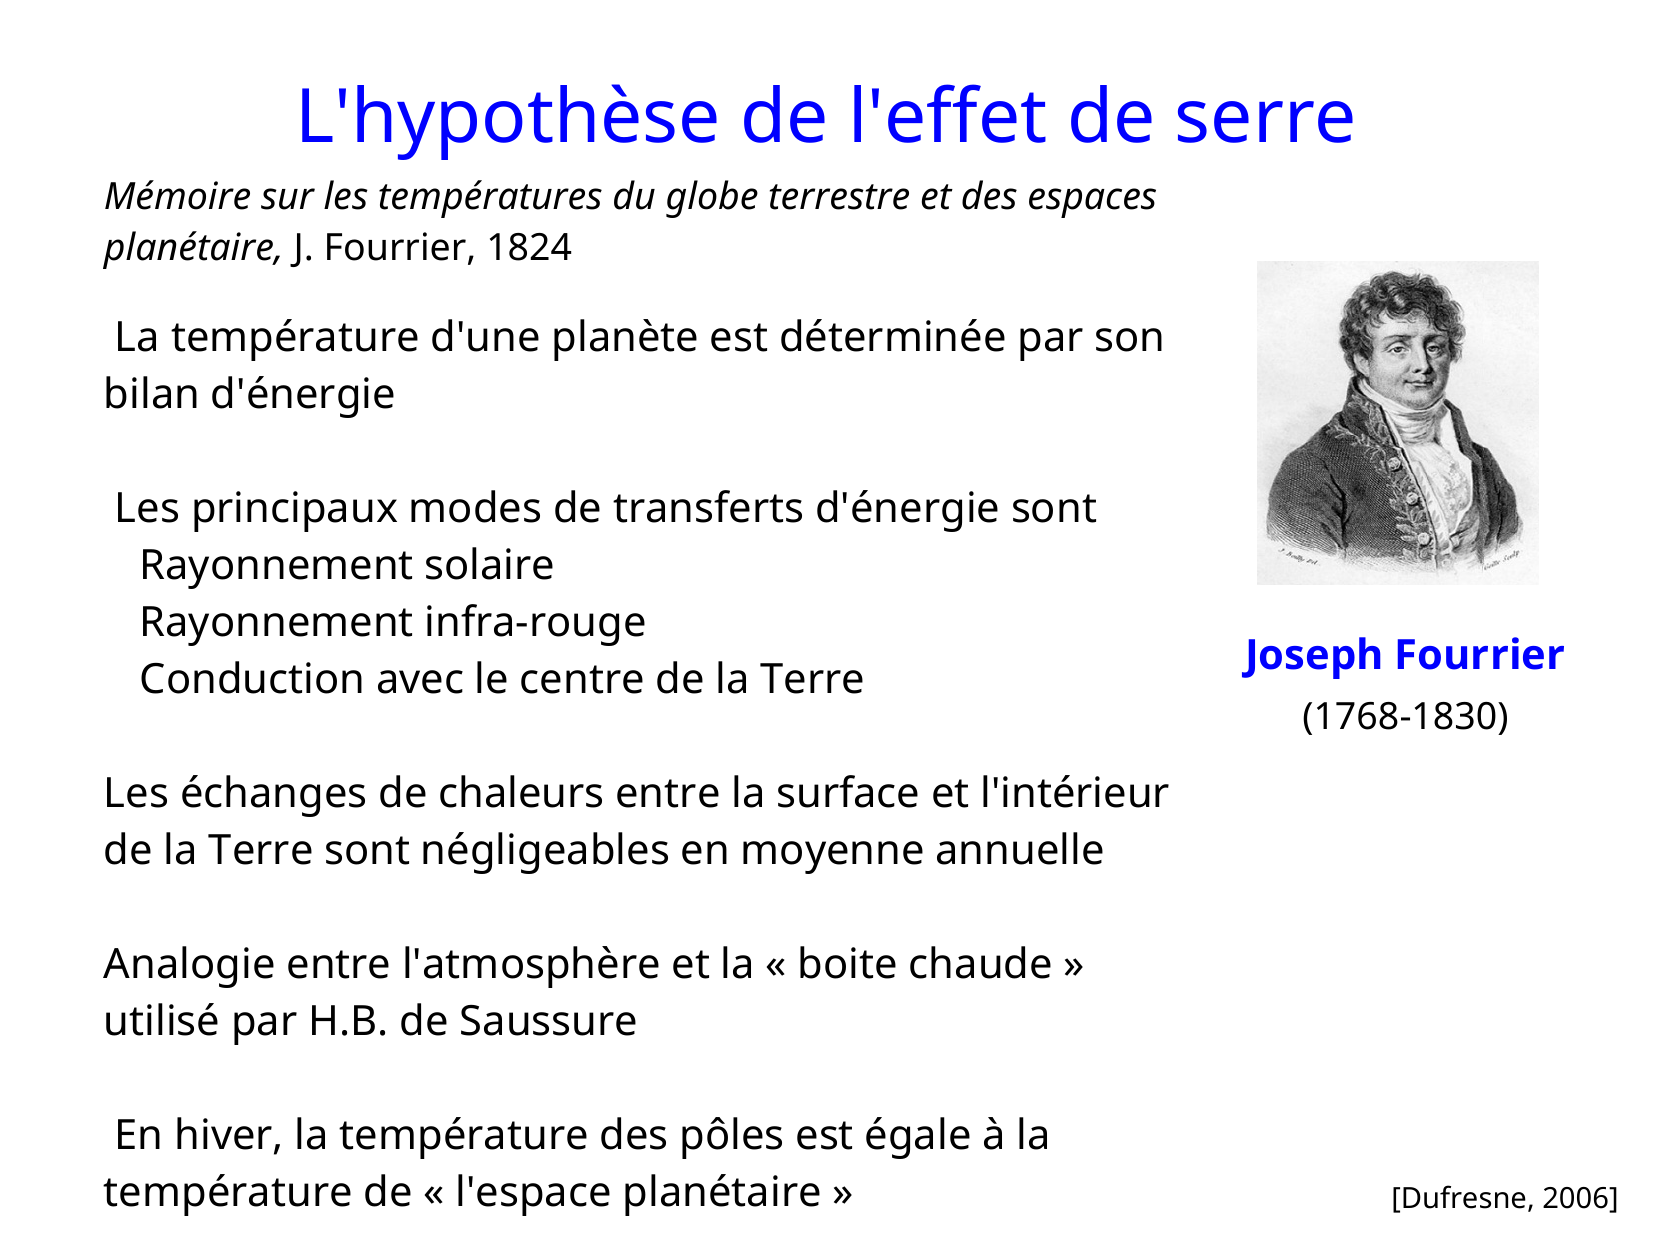

# L'hypothèse de l'effet de serre
Mémoire sur les températures du globe terrestre et des espaces planétaire, J. Fourrier, 1824
 La température d'une planète est déterminée par son bilan d'énergie
 Les principaux modes de transferts d'énergie sont
Rayonnement solaire
Rayonnement infra-rouge
Conduction avec le centre de la Terre
Les échanges de chaleurs entre la surface et l'intérieur de la Terre sont négligeables en moyenne annuelle
Analogie entre l'atmosphère et la « boite chaude » utilisé par H.B. de Saussure
 En hiver, la température des pôles est égale à la température de « l'espace planétaire »
 Toutes variations de l'ensoleillement ou des propriétés de surface modifieront la température de surface
Joseph Fourrier
(1768-1830)
[Dufresne, 2006]